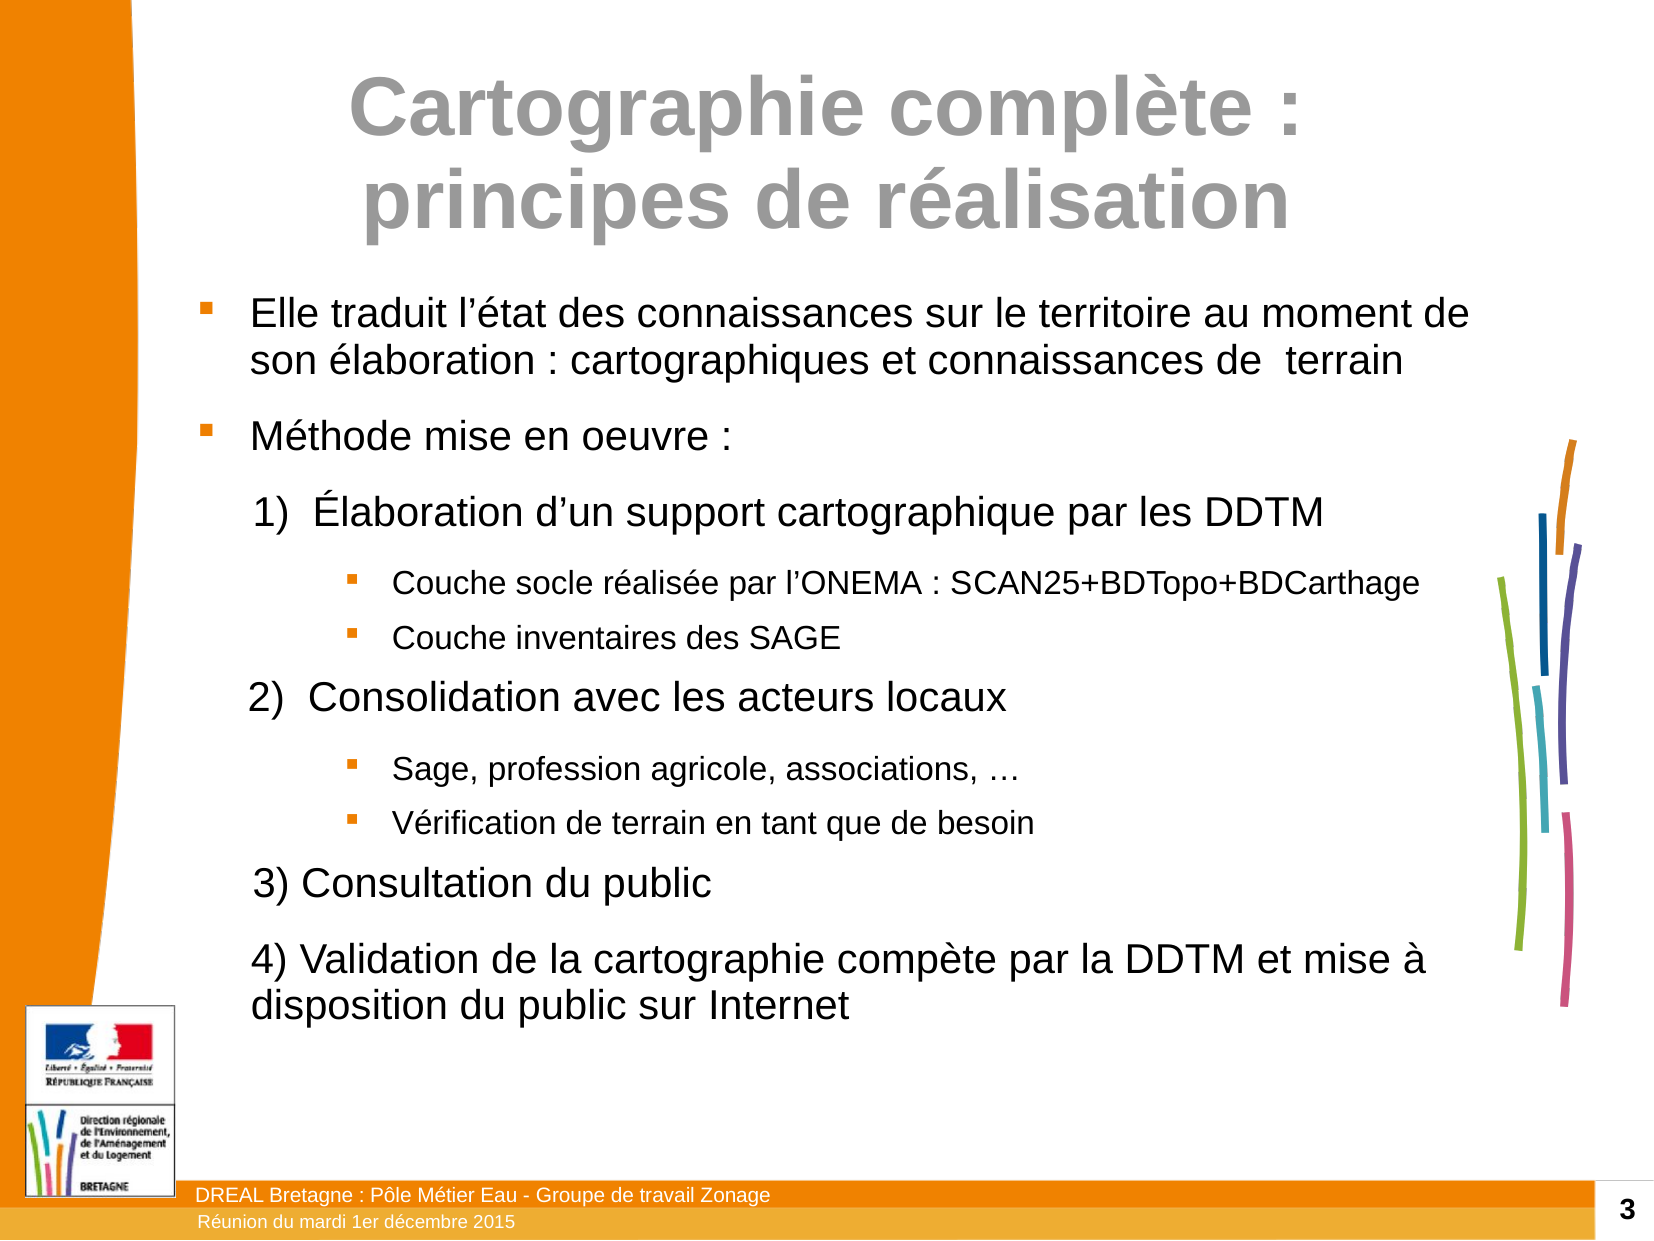

# Cartographie complète : principes de réalisation
Elle traduit l’état des connaissances sur le territoire au moment de son élaboration : cartographiques et connaissances de terrain
Méthode mise en oeuvre :
1)  Élaboration d’un support cartographique par les DDTM
Couche socle réalisée par l’ONEMA : SCAN25+BDTopo+BDCarthage
Couche inventaires des SAGE
2) Consolidation avec les acteurs locaux
Sage, profession agricole, associations, …
Vérification de terrain en tant que de besoin
3) Consultation du public
4) Validation de la cartographie compète par la DDTM et mise à disposition du public sur Internet
DREAL Bretagne : Pôle Métier Eau - Groupe de travail Zonage
3
Réunion du mardi 1er décembre 2015